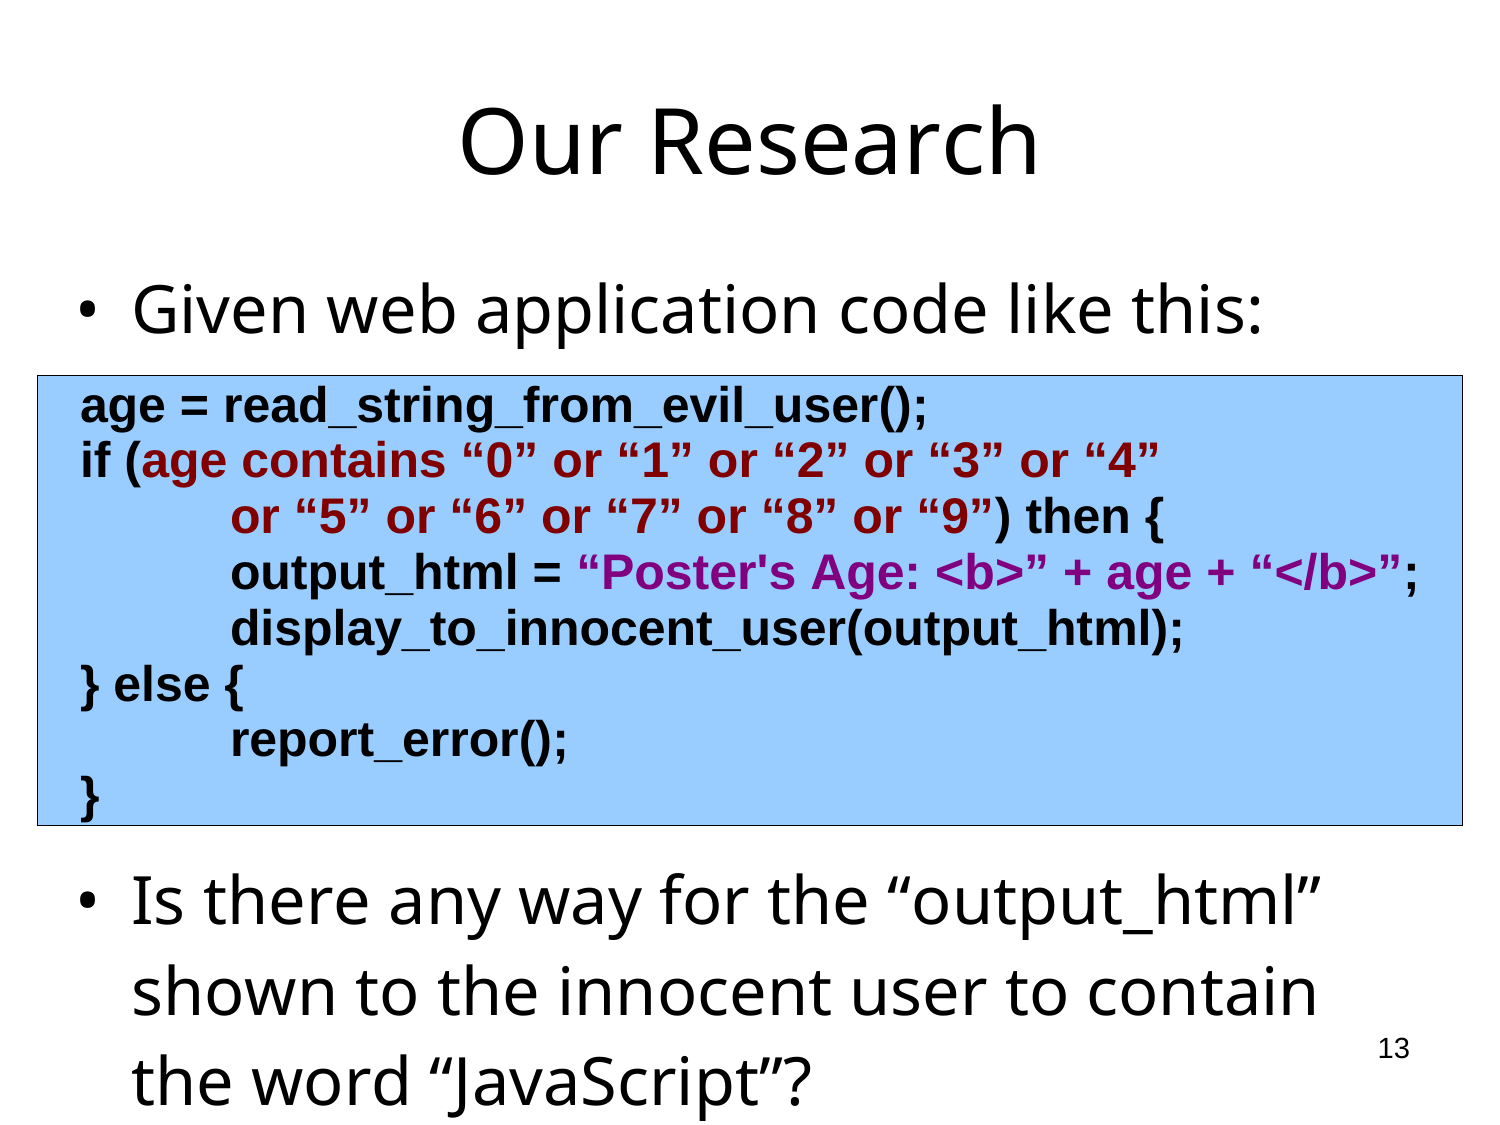

# Our Research
Given web application code like this:
age = read_string_from_evil_user();
if (age contains “0” or “1” or “2” or “3” or “4”
	or “5” or “6” or “7” or “8” or “9”) then {
	output_html = “Poster's Age: <b>” + age + “</b>”;
	display_to_innocent_user(output_html);
} else {
	report_error();
}
Is there any way for the “output_html” shown to the innocent user to contain the word “JavaScript”?
13